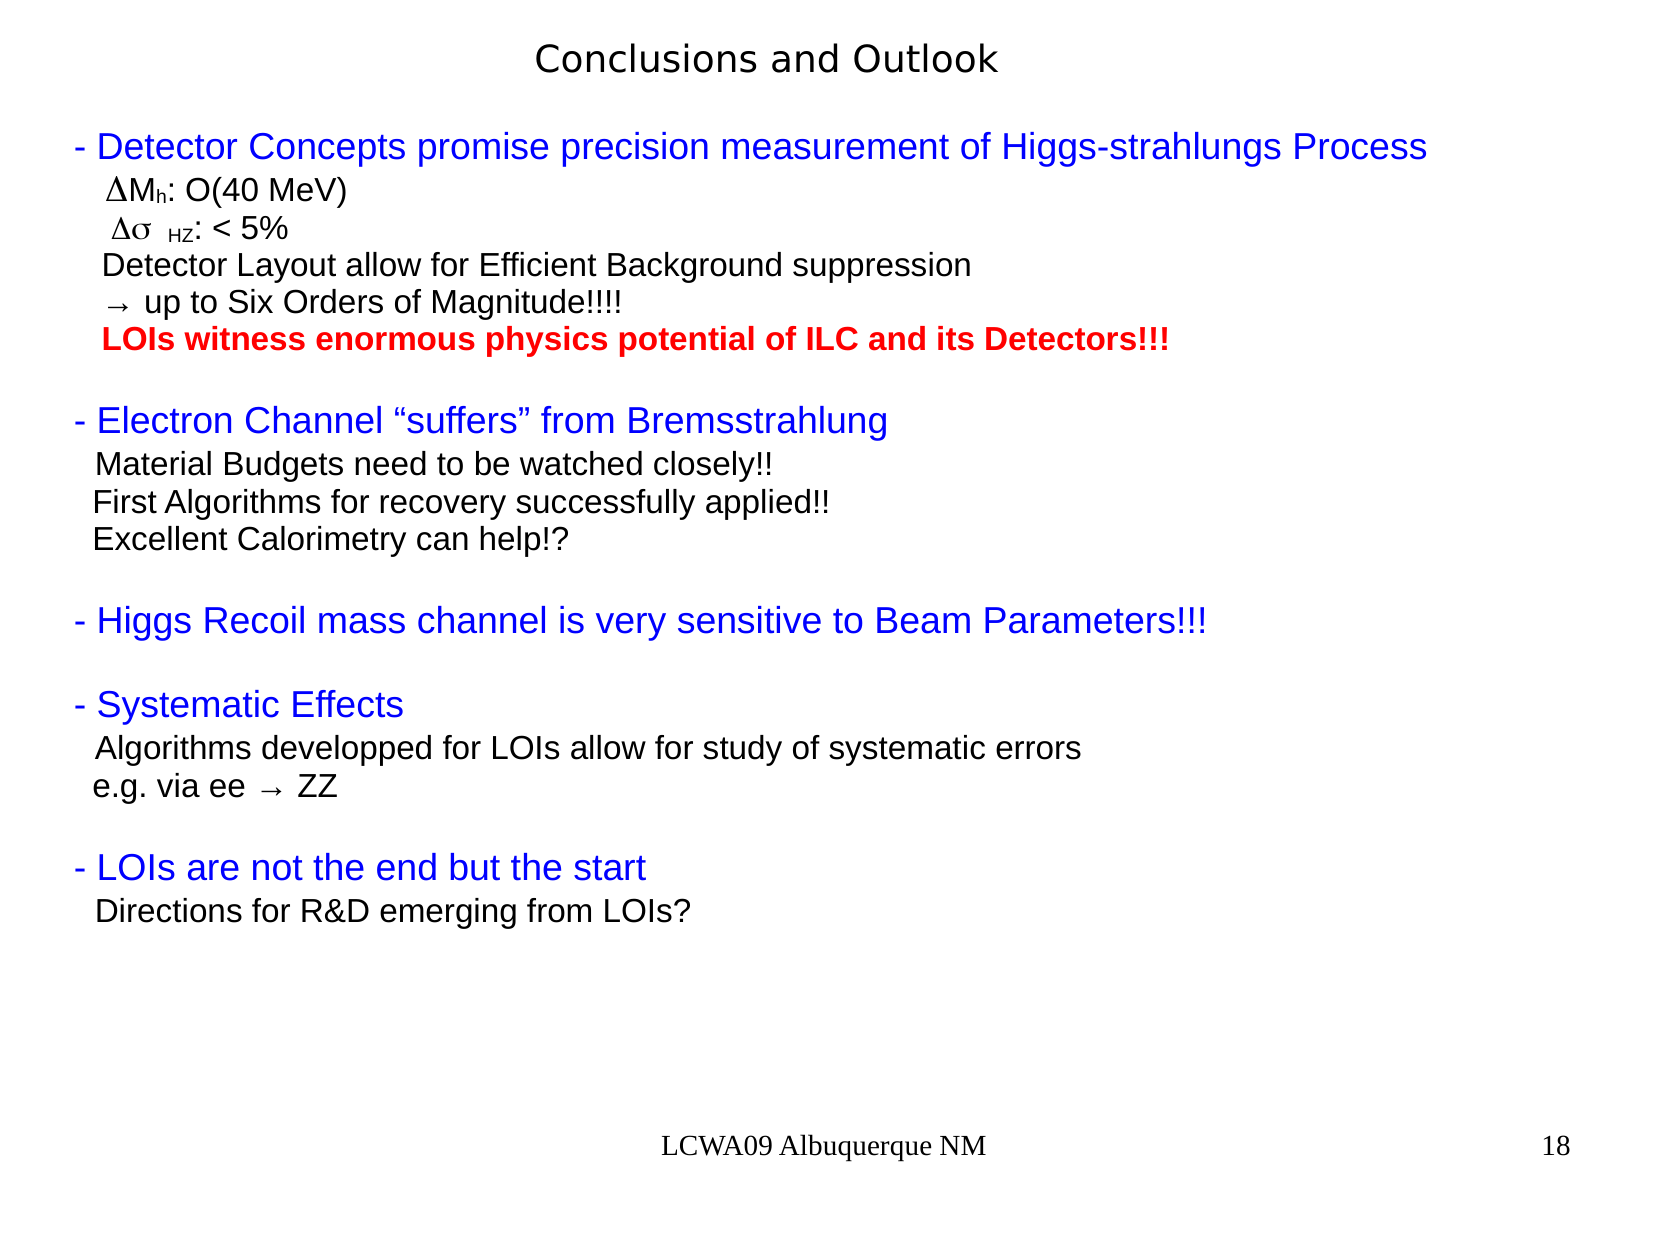

Conclusions and Outlook
- Detector Concepts promise precision measurement of Higgs-strahlungs Process
 ΔMh: O(40 MeV)
 Δσ HZ: < 5%
 Detector Layout allow for Efficient Background suppression
 → up to Six Orders of Magnitude!!!!
 LOIs witness enormous physics potential of ILC and its Detectors!!!
- Electron Channel “suffers” from Bremsstrahlung
 Material Budgets need to be watched closely!!
 First Algorithms for recovery successfully applied!!
 Excellent Calorimetry can help!?
- Higgs Recoil mass channel is very sensitive to Beam Parameters!!!
- Systematic Effects
 Algorithms developped for LOIs allow for study of systematic errors
 e.g. via ee → ZZ
- LOIs are not the end but the start
 Directions for R&D emerging from LOIs?
LCWA09 albuquerque NM
18